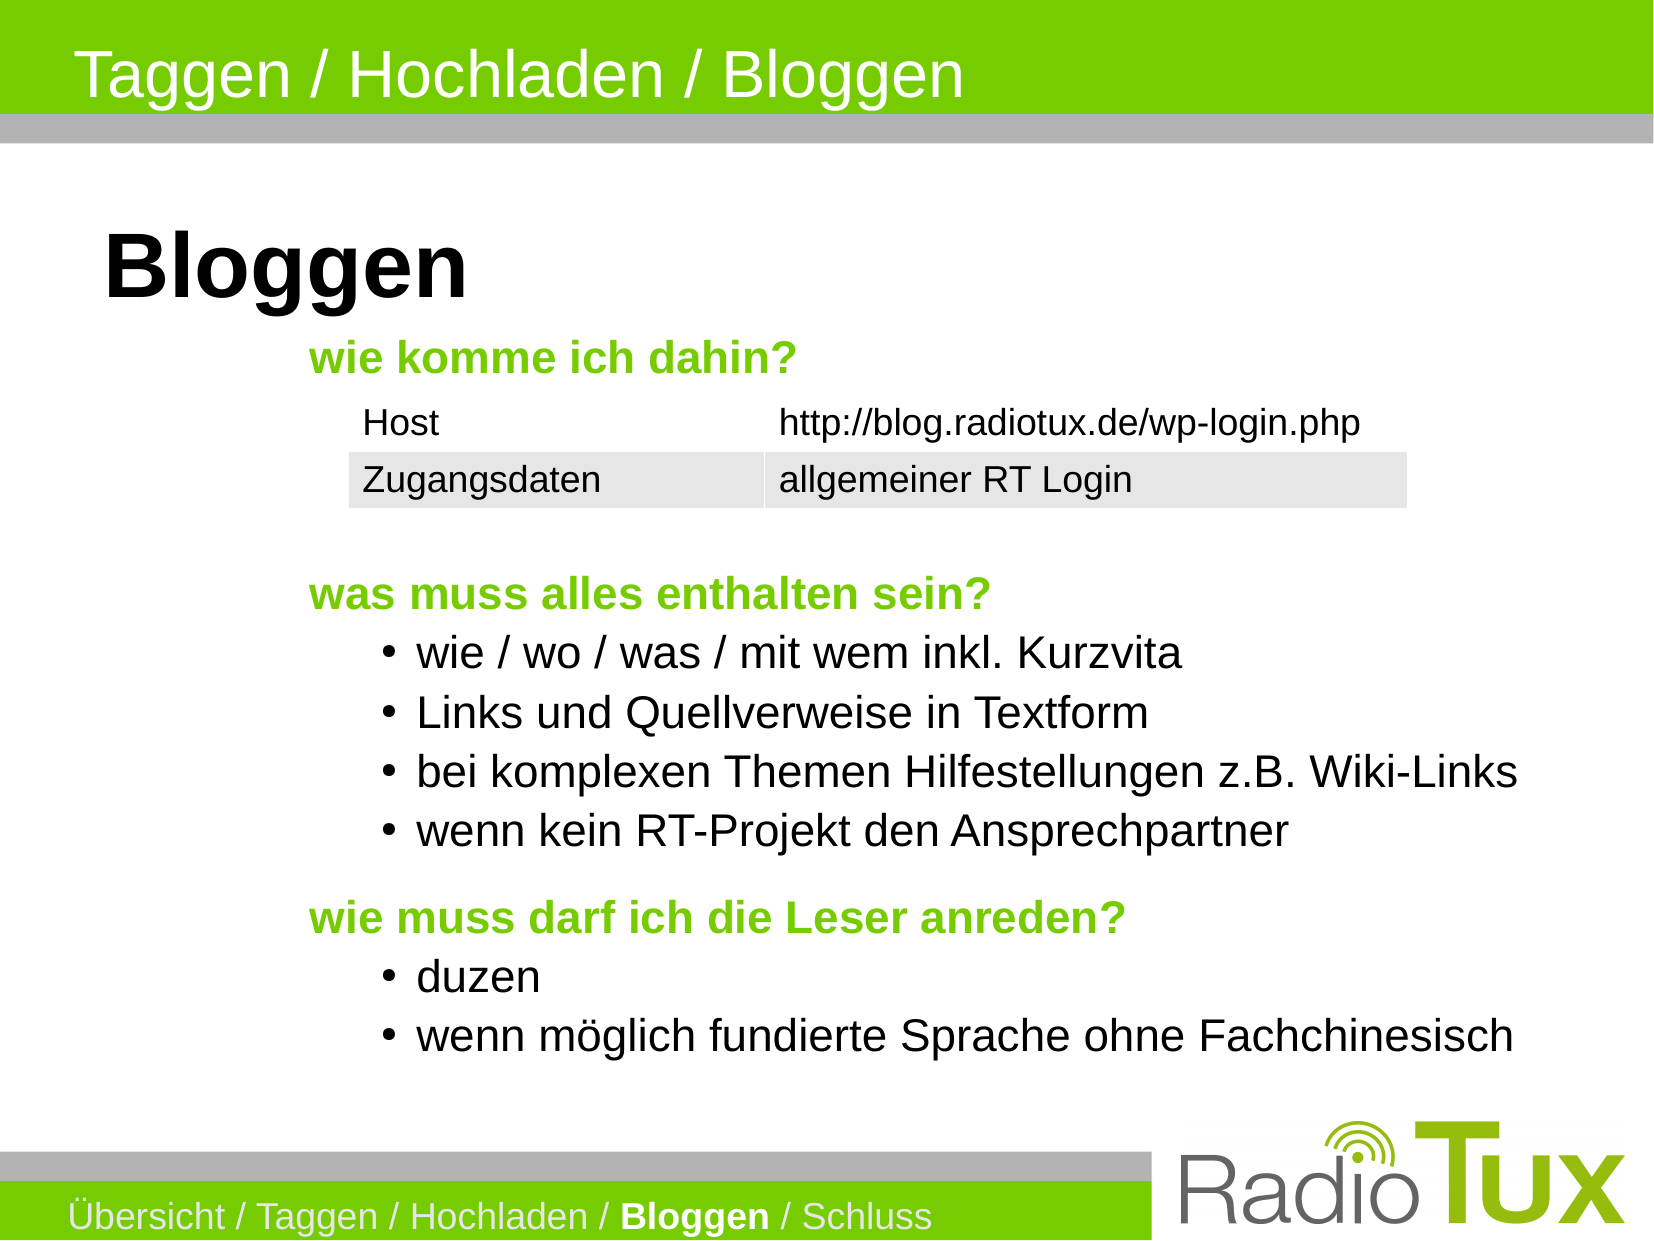

Taggen / Hochladen / Bloggen
Bloggen
wie komme ich dahin?
| Host | http://blog.radiotux.de/wp-login.php |
| --- | --- |
| Zugangsdaten | allgemeiner RT Login |
was muss alles enthalten sein?
wie / wo / was / mit wem inkl. Kurzvita
Links und Quellverweise in Textform
bei komplexen Themen Hilfestellungen z.B. Wiki-Links
wenn kein RT-Projekt den Ansprechpartner
wie muss darf ich die Leser anreden?
duzen
wenn möglich fundierte Sprache ohne Fachchinesisch
 Übersicht / Taggen / Hochladen / Bloggen / Schluss